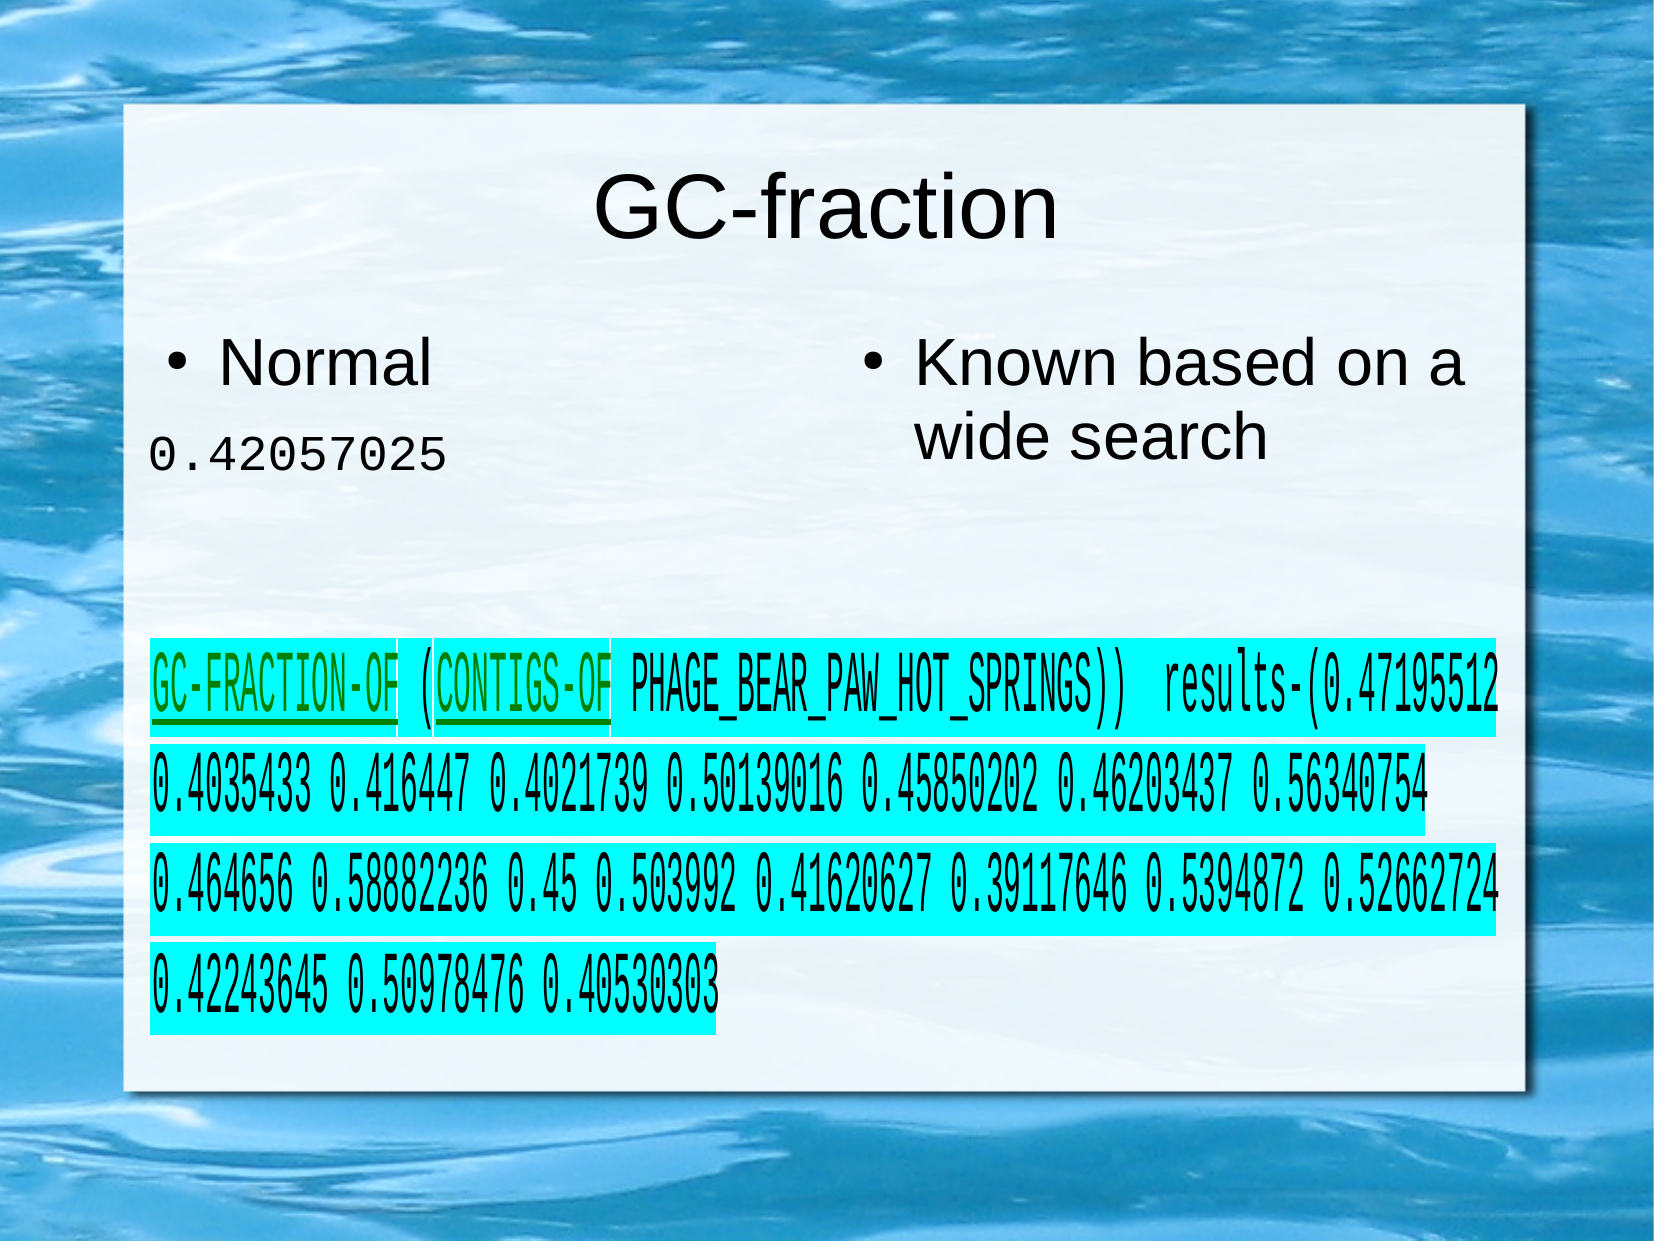

# GC-fraction
Normal
0.42057025
Known based on a wide search